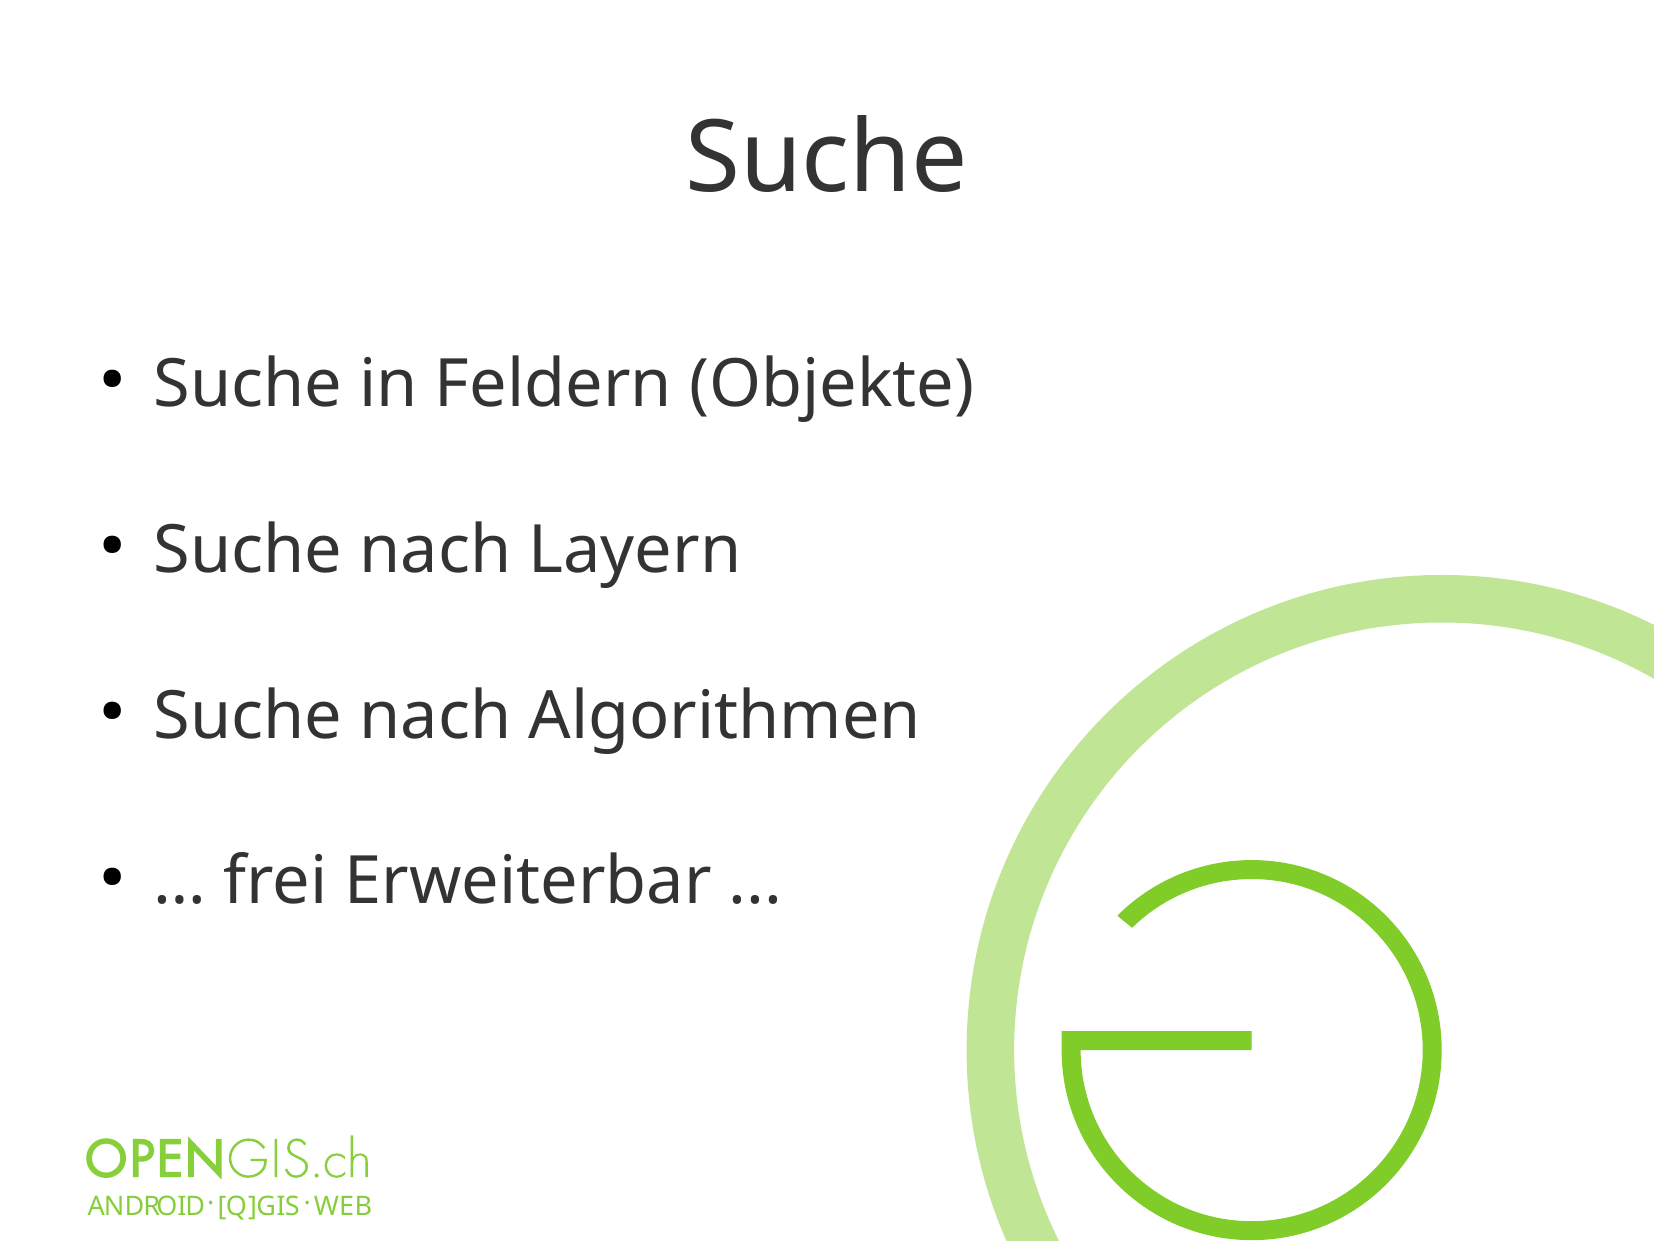

# Suche
Suche in Feldern (Objekte)
Suche nach Layern
Suche nach Algorithmen
… frei Erweiterbar ...